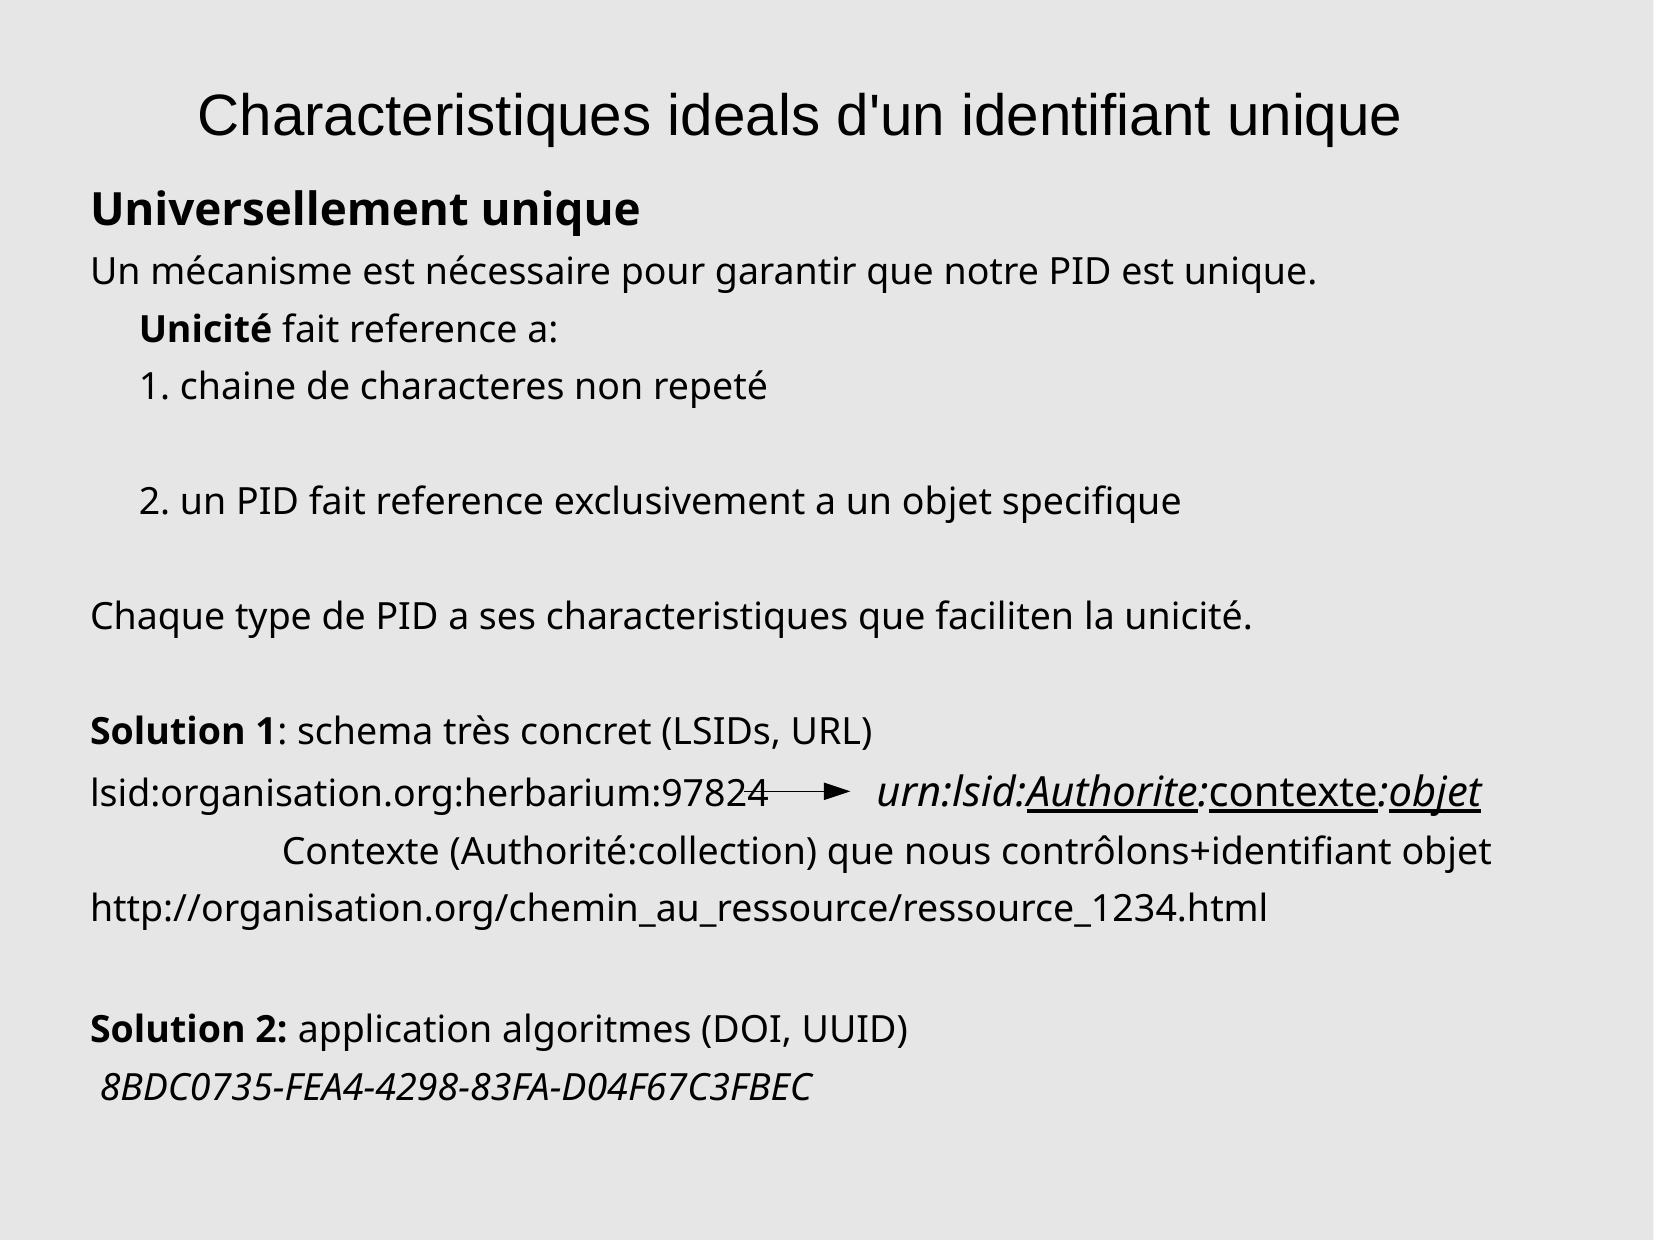

#
Characteristiques ideals d'un identifiant unique
Universellement unique
Un mécanisme est nécessaire pour garantir que notre PID est unique.
 Unicité fait reference a:
 1. chaine de characteres non repeté
 2. un PID fait reference exclusivement a un objet specifique
Chaque type de PID a ses characteristiques que faciliten la unicité.
Solution 1: schema très concret (LSIDs, URL)
lsid:organisation.org:herbarium:97824 urn:lsid:Authorite:contexte:objet
	Contexte (Authorité:collection) que nous contrôlons+identifiant objet
http://organisation.org/chemin_au_ressource/ressource_1234.html
Solution 2: application algoritmes (DOI, UUID)
 8BDC0735-FEA4-4298-83FA-D04F67C3FBEC